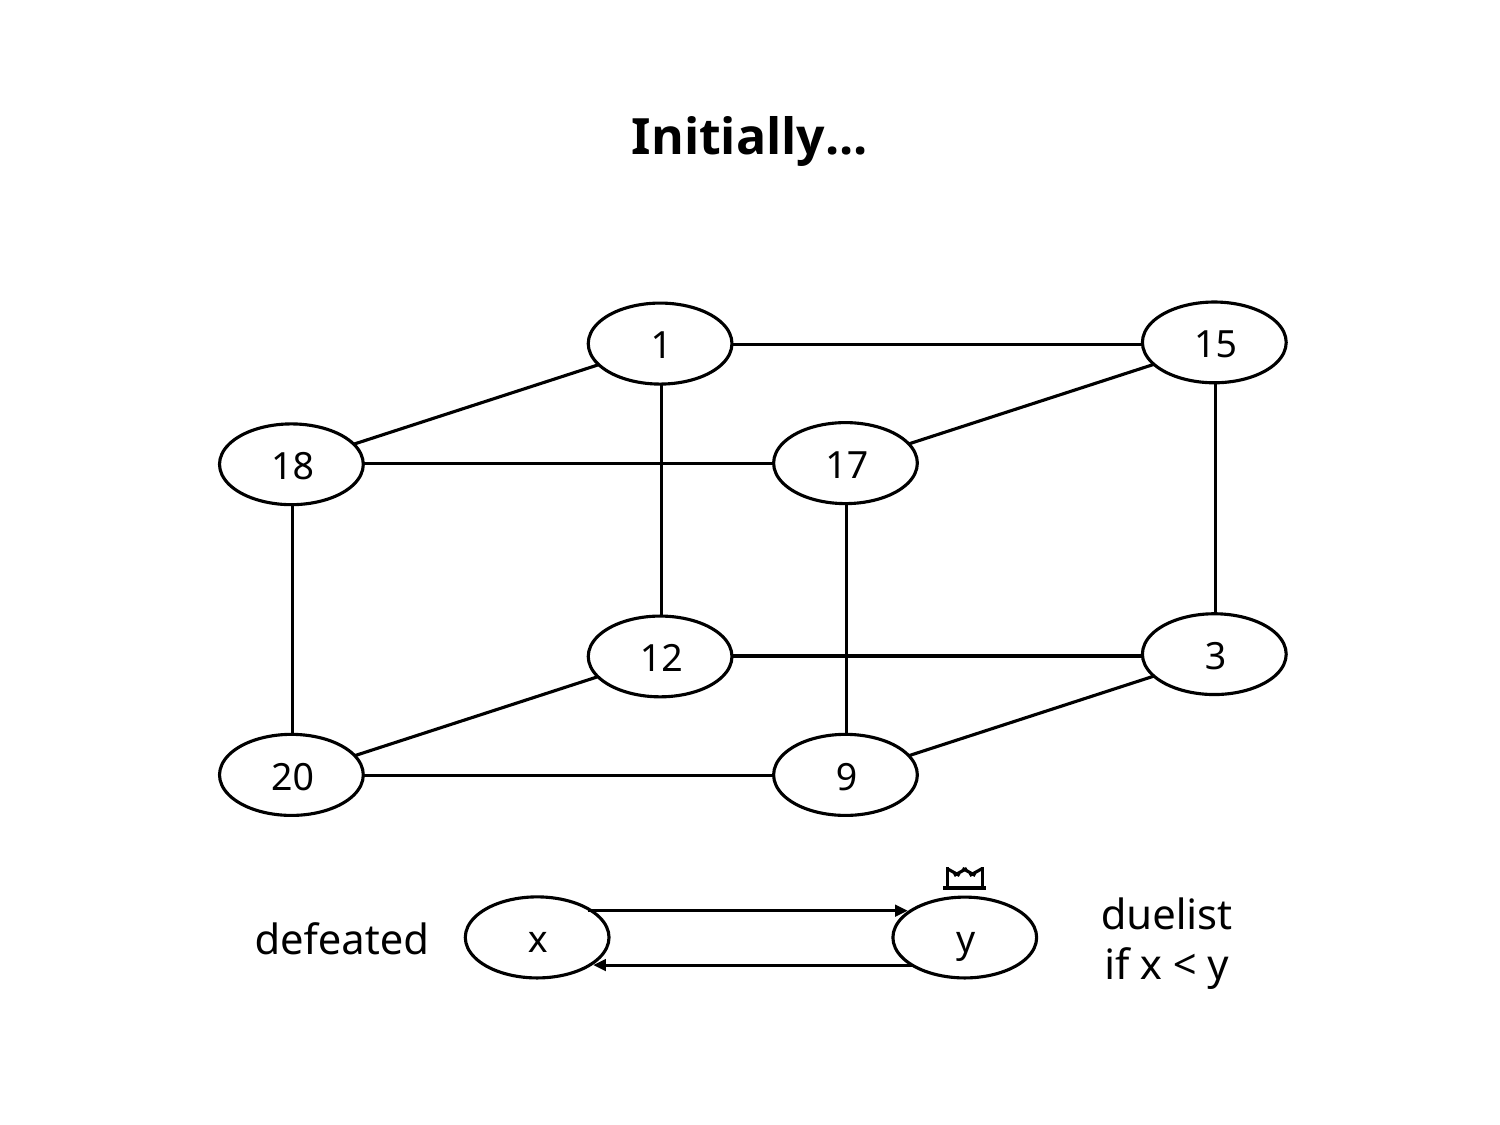

# Initially...
15
1
17
18
3
12
20
9
duelist
if x < y
x
y
defeated
Paola Flocchini